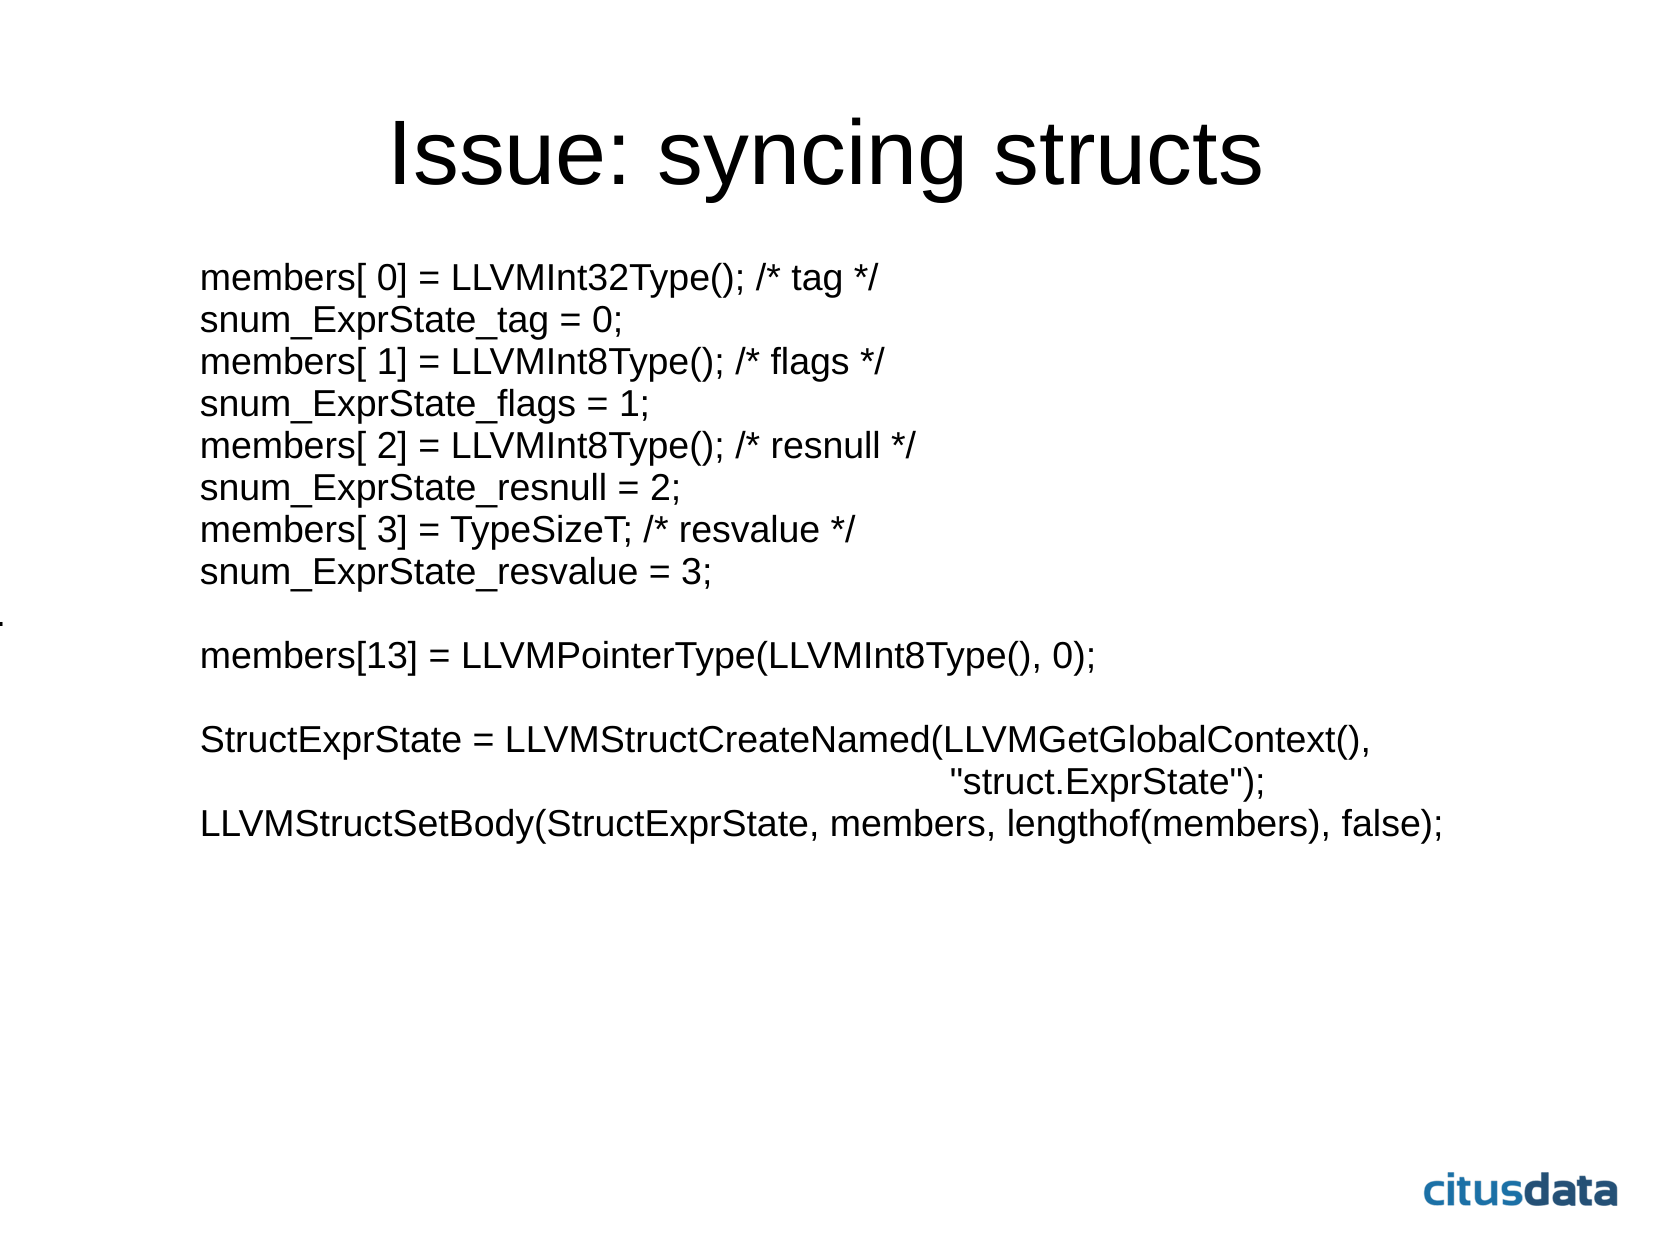

# Issue: syncing structs
			members[ 0] = LLVMInt32Type(); /* tag */
			snum_ExprState_tag = 0;
			members[ 1] = LLVMInt8Type(); /* flags */
			snum_ExprState_flags = 1;
			members[ 2] = LLVMInt8Type(); /* resnull */
			snum_ExprState_resnull = 2;
			members[ 3] = TypeSizeT; /* resvalue */
			snum_ExprState_resvalue = 3;
...
			members[13] = LLVMPointerType(LLVMInt8Type(), 0);
			StructExprState = LLVMStructCreateNamed(LLVMGetGlobalContext(),
													"struct.ExprState");
			LLVMStructSetBody(StructExprState, members, lengthof(members), false);